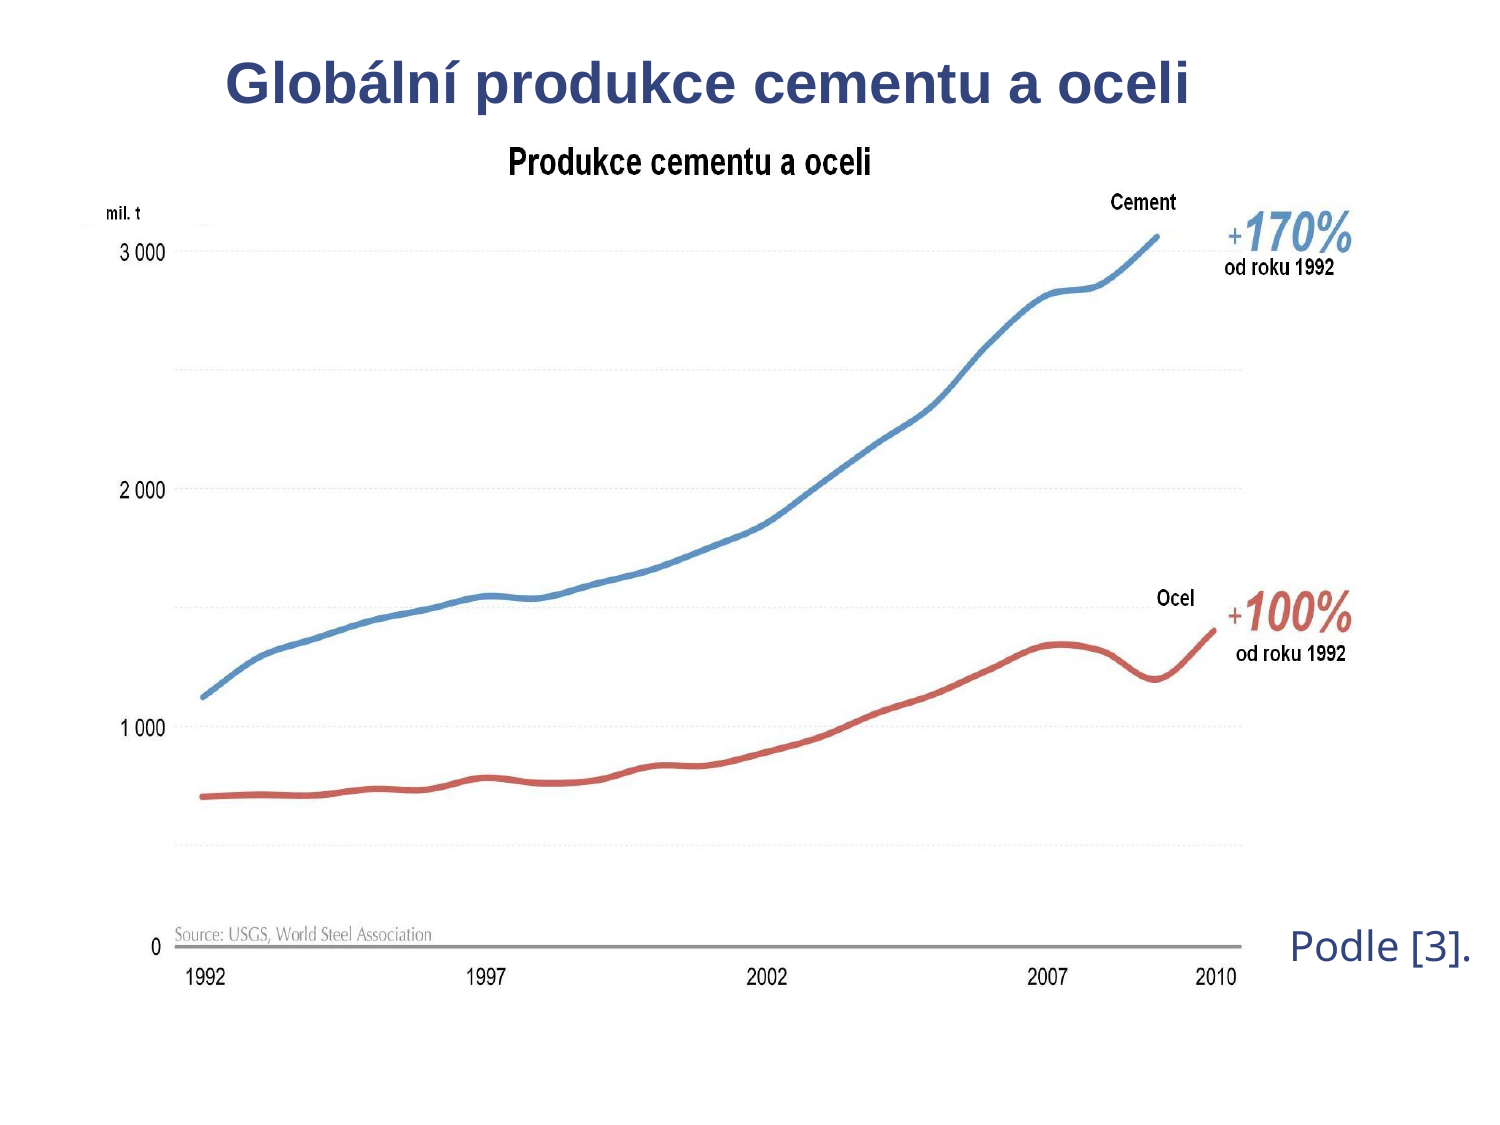

Globální produkce cementu a oceli
Podle [3].